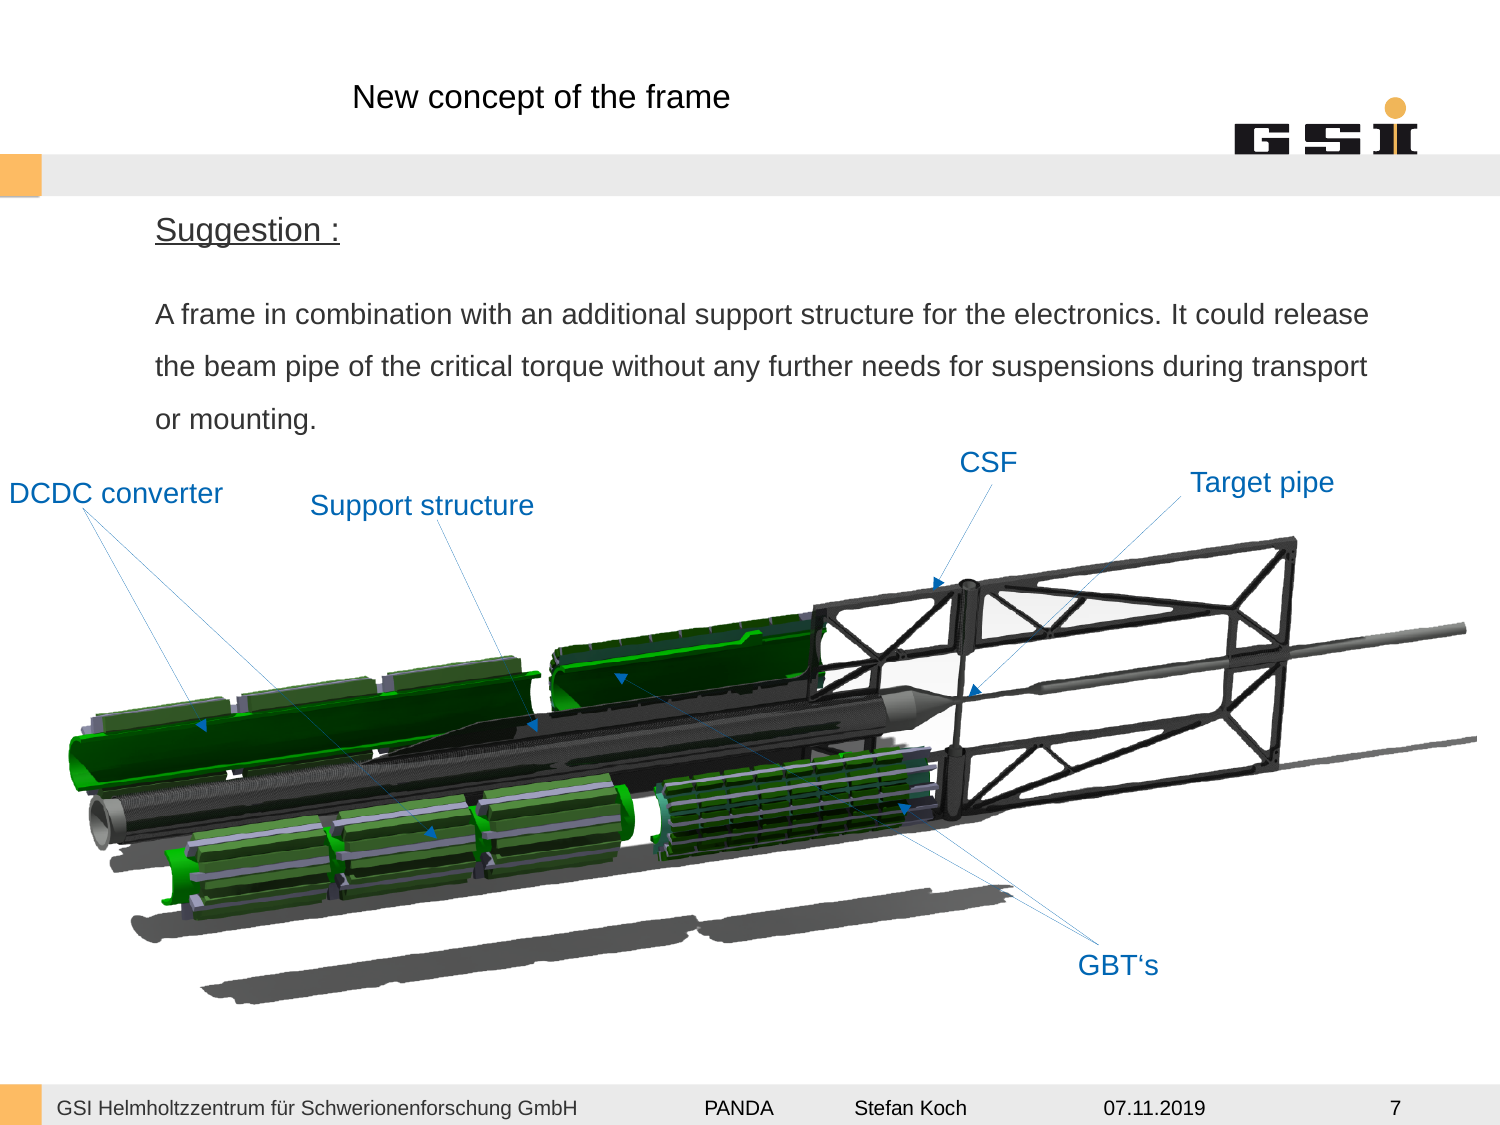

New concept of the frame
Suggestion :
A frame in combination with an additional support structure for the electronics. It could release the beam pipe of the critical torque without any further needs for suspensions during transport or mounting.
CSF
Target pipe
DCDC converter
Support structure
GBT‘s